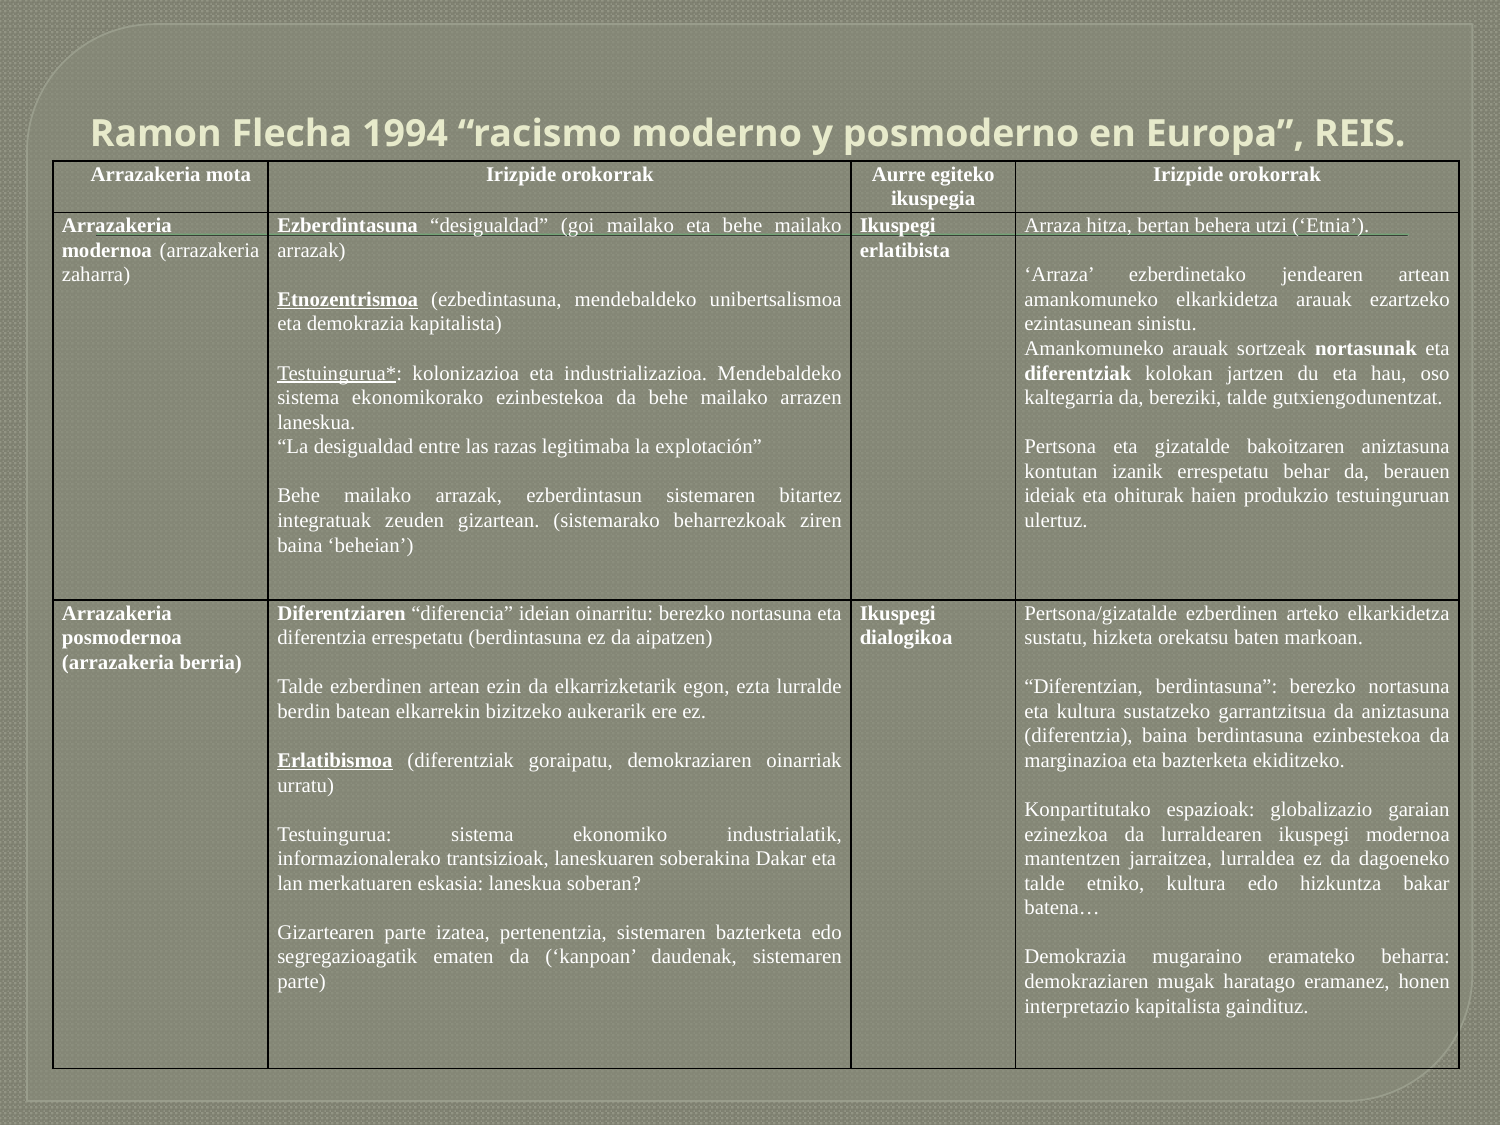

# Ramon Flecha 1994 “racismo moderno y posmoderno en Europa”, REIS.
| Arrazakeria mota | Irizpide orokorrak | Aurre egiteko ikuspegia | Irizpide orokorrak |
| --- | --- | --- | --- |
| Arrazakeria modernoa (arrazakeria zaharra) | Ezberdintasuna “desigualdad” (goi mailako eta behe mailako arrazak)   Etnozentrismoa (ezbedintasuna, mendebaldeko unibertsalismoa eta demokrazia kapitalista)   Testuingurua\*: kolonizazioa eta industrializazioa. Mendebaldeko sistema ekonomikorako ezinbestekoa da behe mailako arrazen laneskua. “La desigualdad entre las razas legitimaba la explotación”   Behe mailako arrazak, ezberdintasun sistemaren bitartez integratuak zeuden gizartean. (sistemarako beharrezkoak ziren baina ‘beheian’) | Ikuspegi erlatibista | Arraza hitza, bertan behera utzi (‘Etnia’).   ‘Arraza’ ezberdinetako jendearen artean amankomuneko elkarkidetza arauak ezartzeko ezintasunean sinistu. Amankomuneko arauak sortzeak nortasunak eta diferentziak kolokan jartzen du eta hau, oso kaltegarria da, bereziki, talde gutxiengodunentzat. Pertsona eta gizatalde bakoitzaren aniztasuna kontutan izanik errespetatu behar da, berauen ideiak eta ohiturak haien produkzio testuinguruan ulertuz. |
| Arrazakeria posmodernoa (arrazakeria berria) | Diferentziaren “diferencia” ideian oinarritu: berezko nortasuna eta diferentzia errespetatu (berdintasuna ez da aipatzen) Talde ezberdinen artean ezin da elkarrizketarik egon, ezta lurralde berdin batean elkarrekin bizitzeko aukerarik ere ez. Erlatibismoa (diferentziak goraipatu, demokraziaren oinarriak urratu) Testuingurua: sistema ekonomiko industrialatik, informazionalerako trantsizioak, laneskuaren soberakina Dakar eta lan merkatuaren eskasia: laneskua soberan?  Gizartearen parte izatea, pertenentzia, sistemaren bazterketa edo segregazioagatik ematen da (‘kanpoan’ daudenak, sistemaren parte) | Ikuspegi dialogikoa | Pertsona/gizatalde ezberdinen arteko elkarkidetza sustatu, hizketa orekatsu baten markoan. “Diferentzian, berdintasuna”: berezko nortasuna eta kultura sustatzeko garrantzitsua da aniztasuna (diferentzia), baina berdintasuna ezinbestekoa da marginazioa eta bazterketa ekiditzeko.  Konpartitutako espazioak: globalizazio garaian ezinezkoa da lurraldearen ikuspegi modernoa mantentzen jarraitzea, lurraldea ez da dagoeneko talde etniko, kultura edo hizkuntza bakar batena…    Demokrazia mugaraino eramateko beharra: demokraziaren mugak haratago eramanez, honen interpretazio kapitalista gaindituz. |